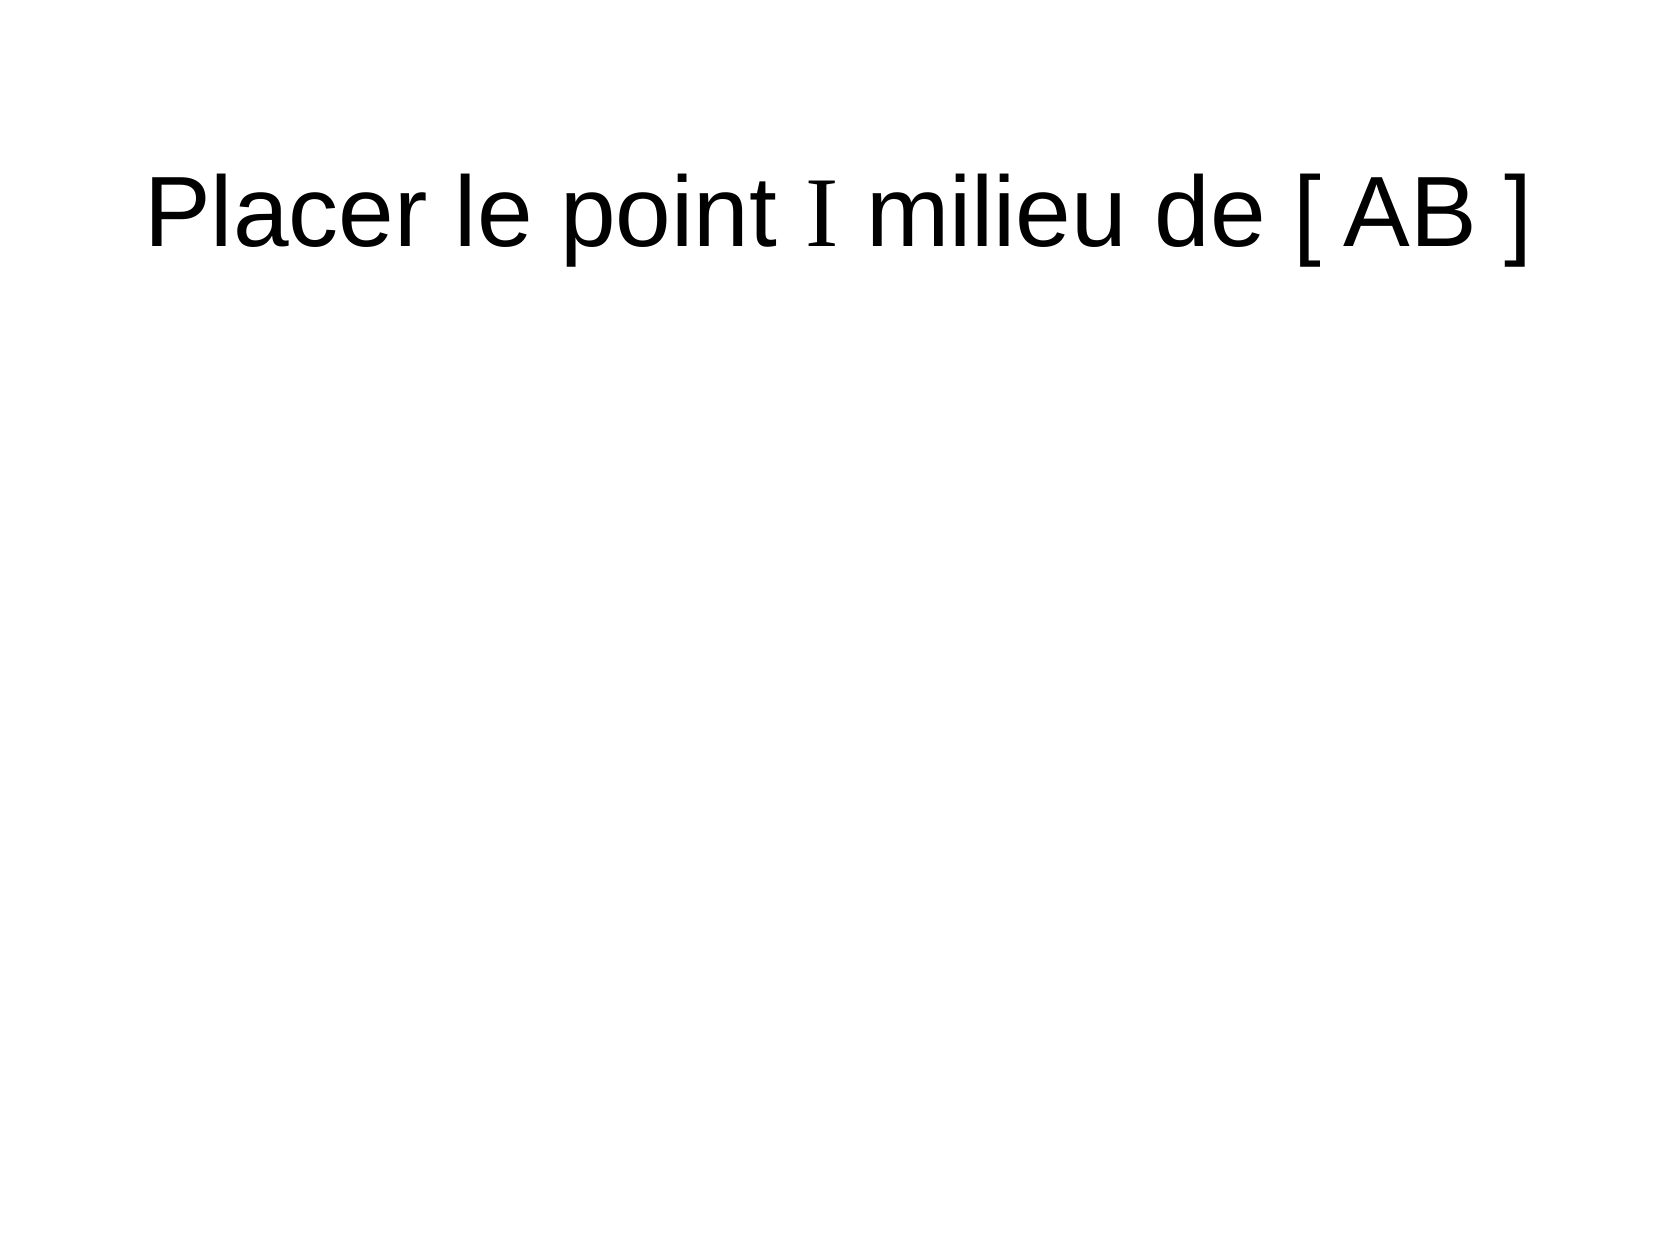

# Placer le point I milieu de [ AB ]